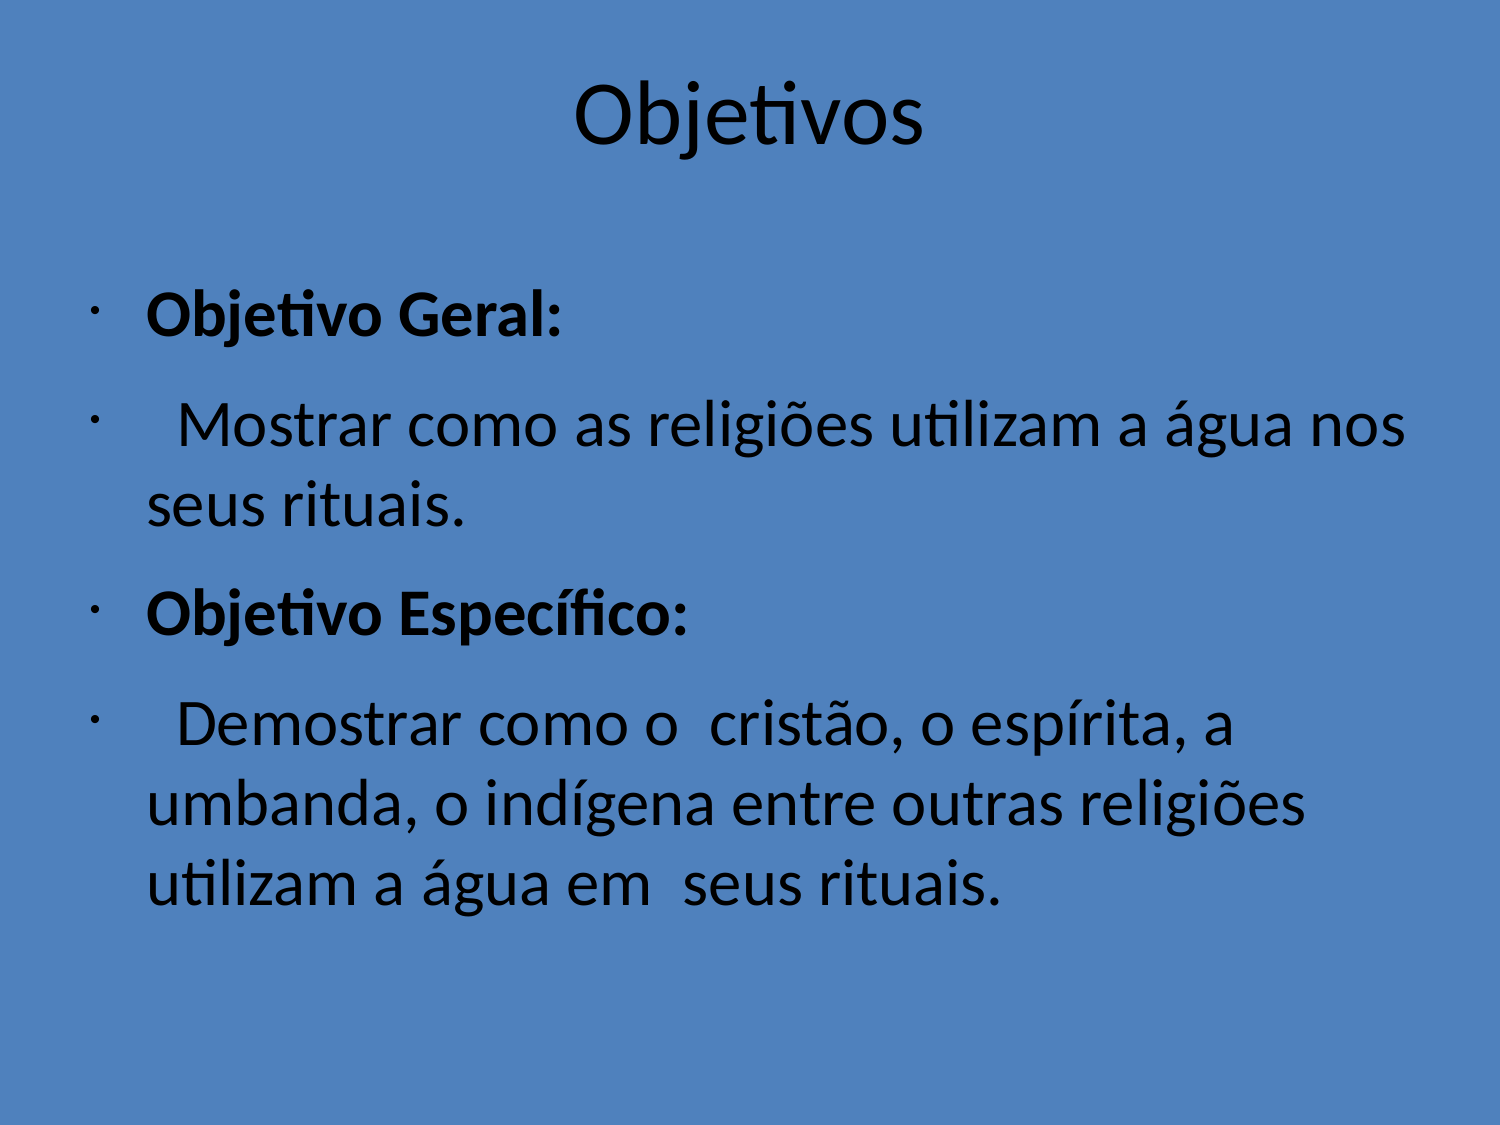

# Objetivos
Objetivo Geral:
 Mostrar como as religiões utilizam a água nos seus rituais.
Objetivo Específico:
 Demostrar como o cristão, o espírita, a umbanda, o indígena entre outras religiões utilizam a água em seus rituais.